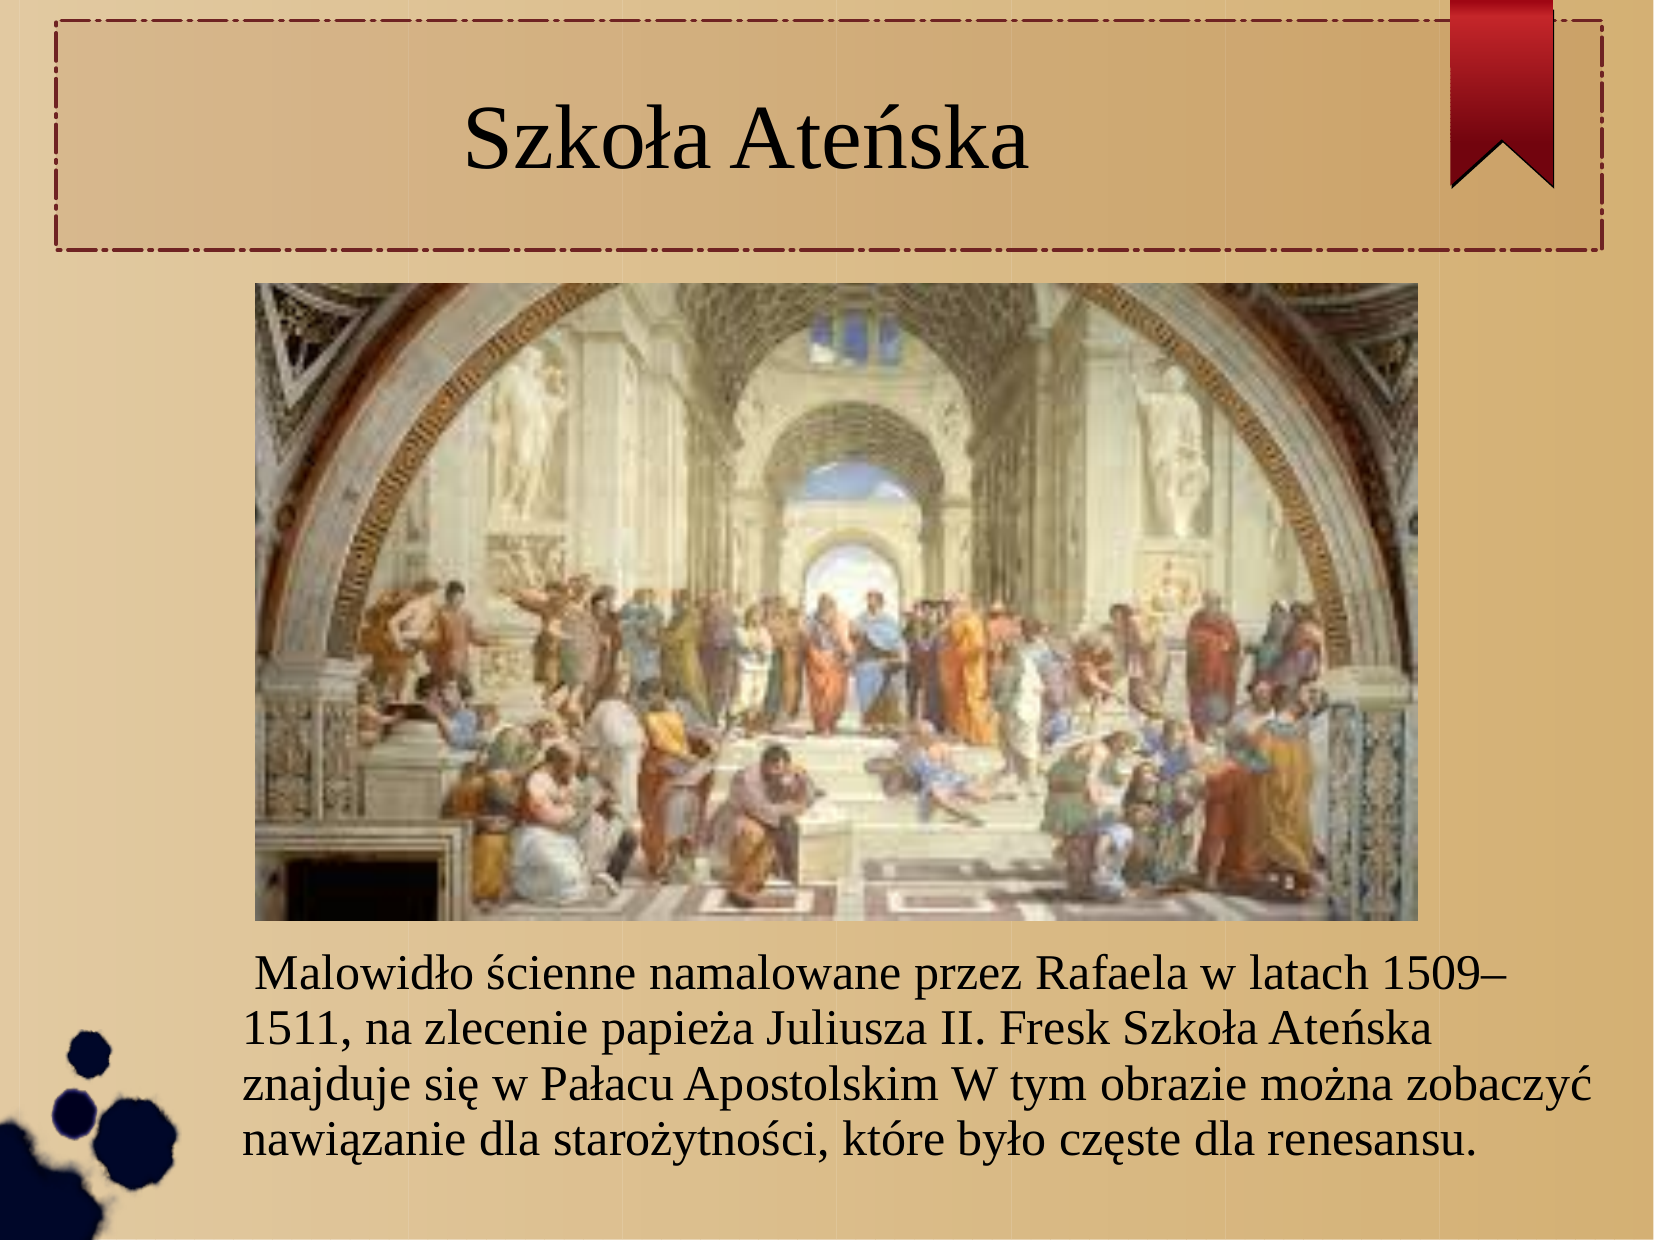

# Szkoła Ateńska
 Malowidło ścienne namalowane przez Rafaela w latach 1509–1511, na zlecenie papieża Juliusza II. Fresk Szkoła Ateńska znajduje się w Pałacu Apostolskim W tym obrazie można zobaczyć nawiązanie dla starożytności, które było częste dla renesansu.